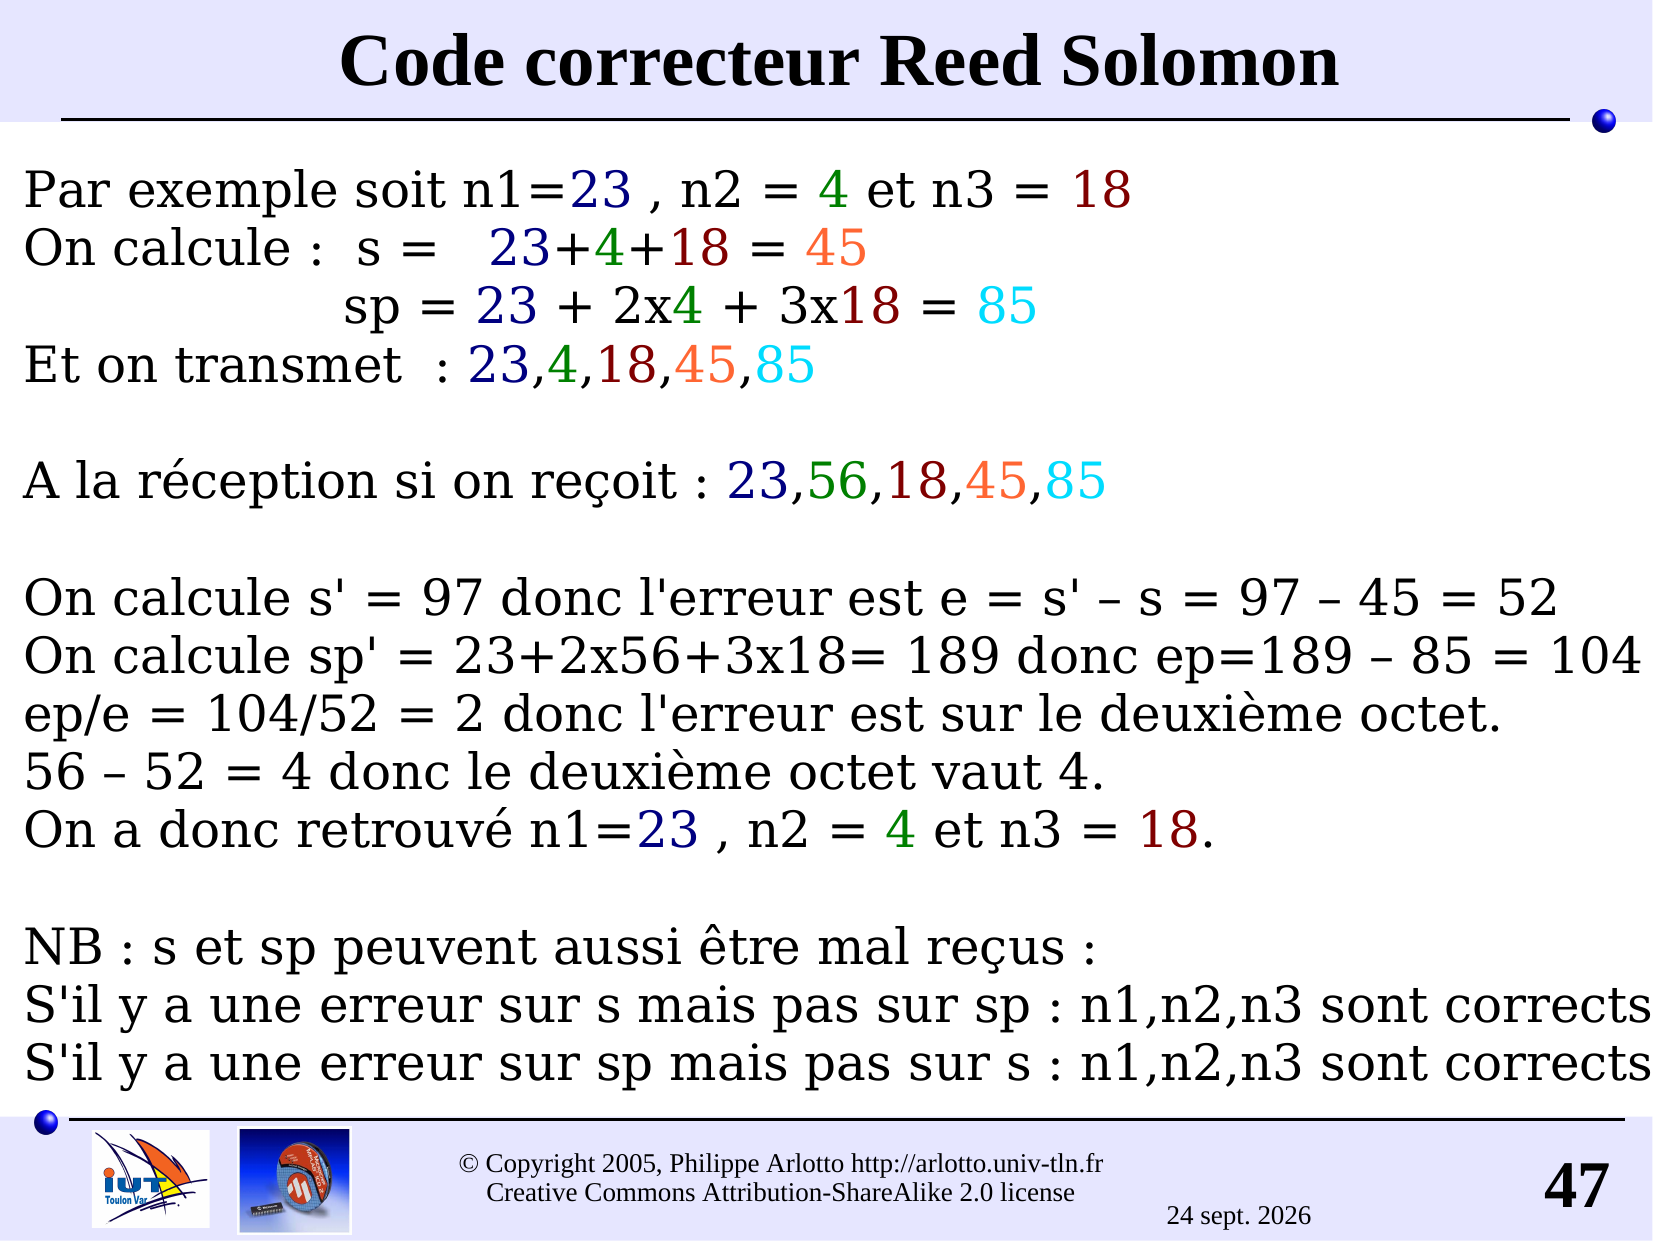

# Code correcteur Reed Solomon
Par exemple soit n1=23 , n2 = 4 et n3 = 18
On calcule : s = 23+4+18 = 45
 sp = 23 + 2x4 + 3x18 = 85
Et on transmet : 23,4,18,45,85
A la réception si on reçoit : 23,56,18,45,85
On calcule s' = 97 donc l'erreur est e = s' – s = 97 – 45 = 52
On calcule sp' = 23+2x56+3x18= 189 donc ep=189 – 85 = 104
ep/e = 104/52 = 2 donc l'erreur est sur le deuxième octet.
56 – 52 = 4 donc le deuxième octet vaut 4.
On a donc retrouvé n1=23 , n2 = 4 et n3 = 18.
NB : s et sp peuvent aussi être mal reçus :
S'il y a une erreur sur s mais pas sur sp : n1,n2,n3 sont corrects
S'il y a une erreur sur sp mais pas sur s : n1,n2,n3 sont corrects